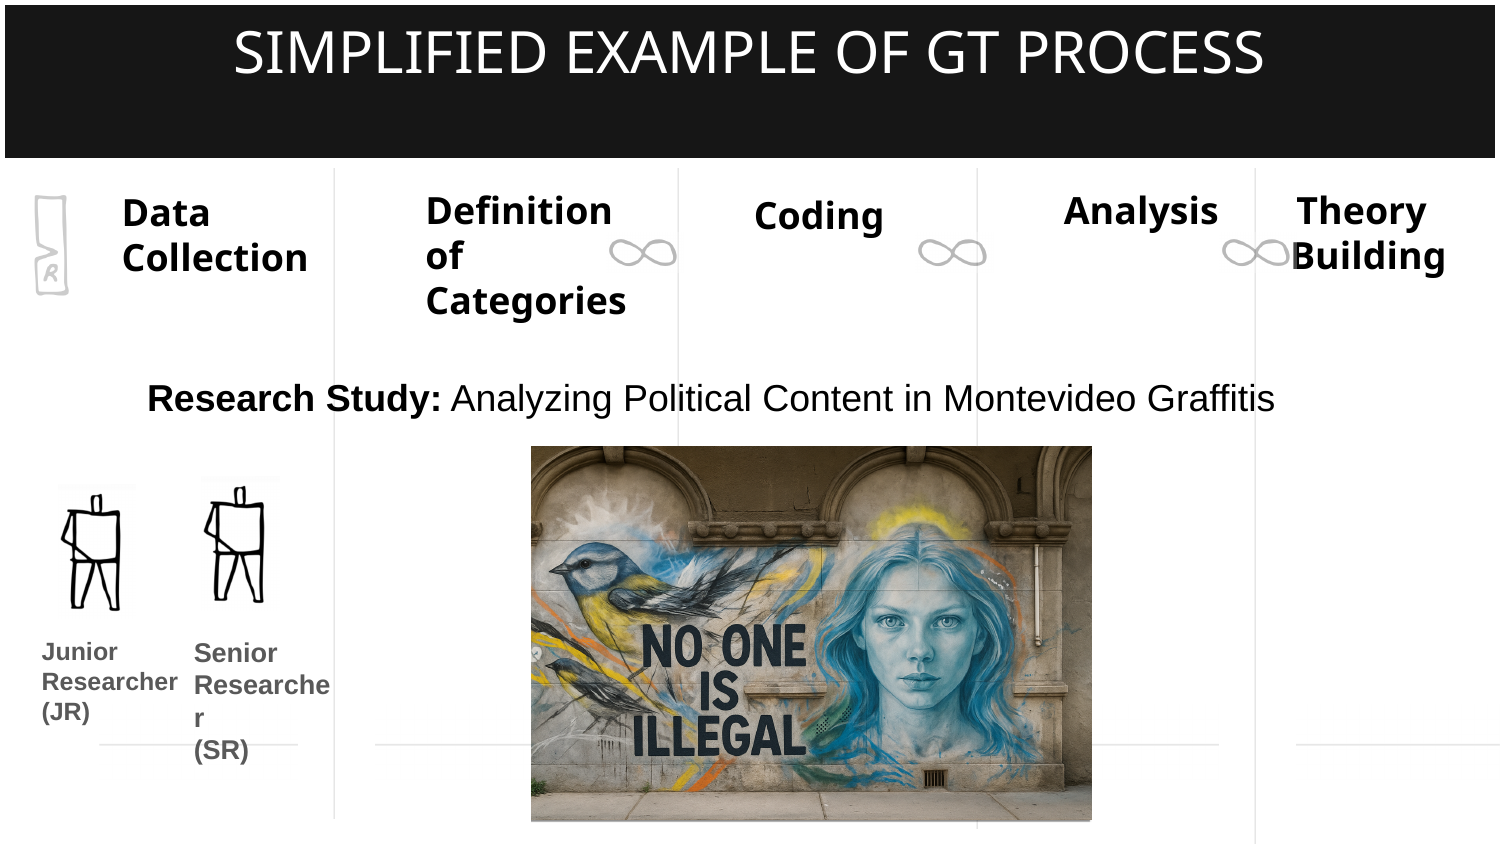

Simplified Example of GT Process
# Hybrid research workflow
Definition
of Categories
Analysis
 Theory Building
Data
Collection
Coding
Research Study: Analyzing Political Content in Montevideo Graffitis
Junior
Researcher
(JR)
Senior
Researcher
(SR)